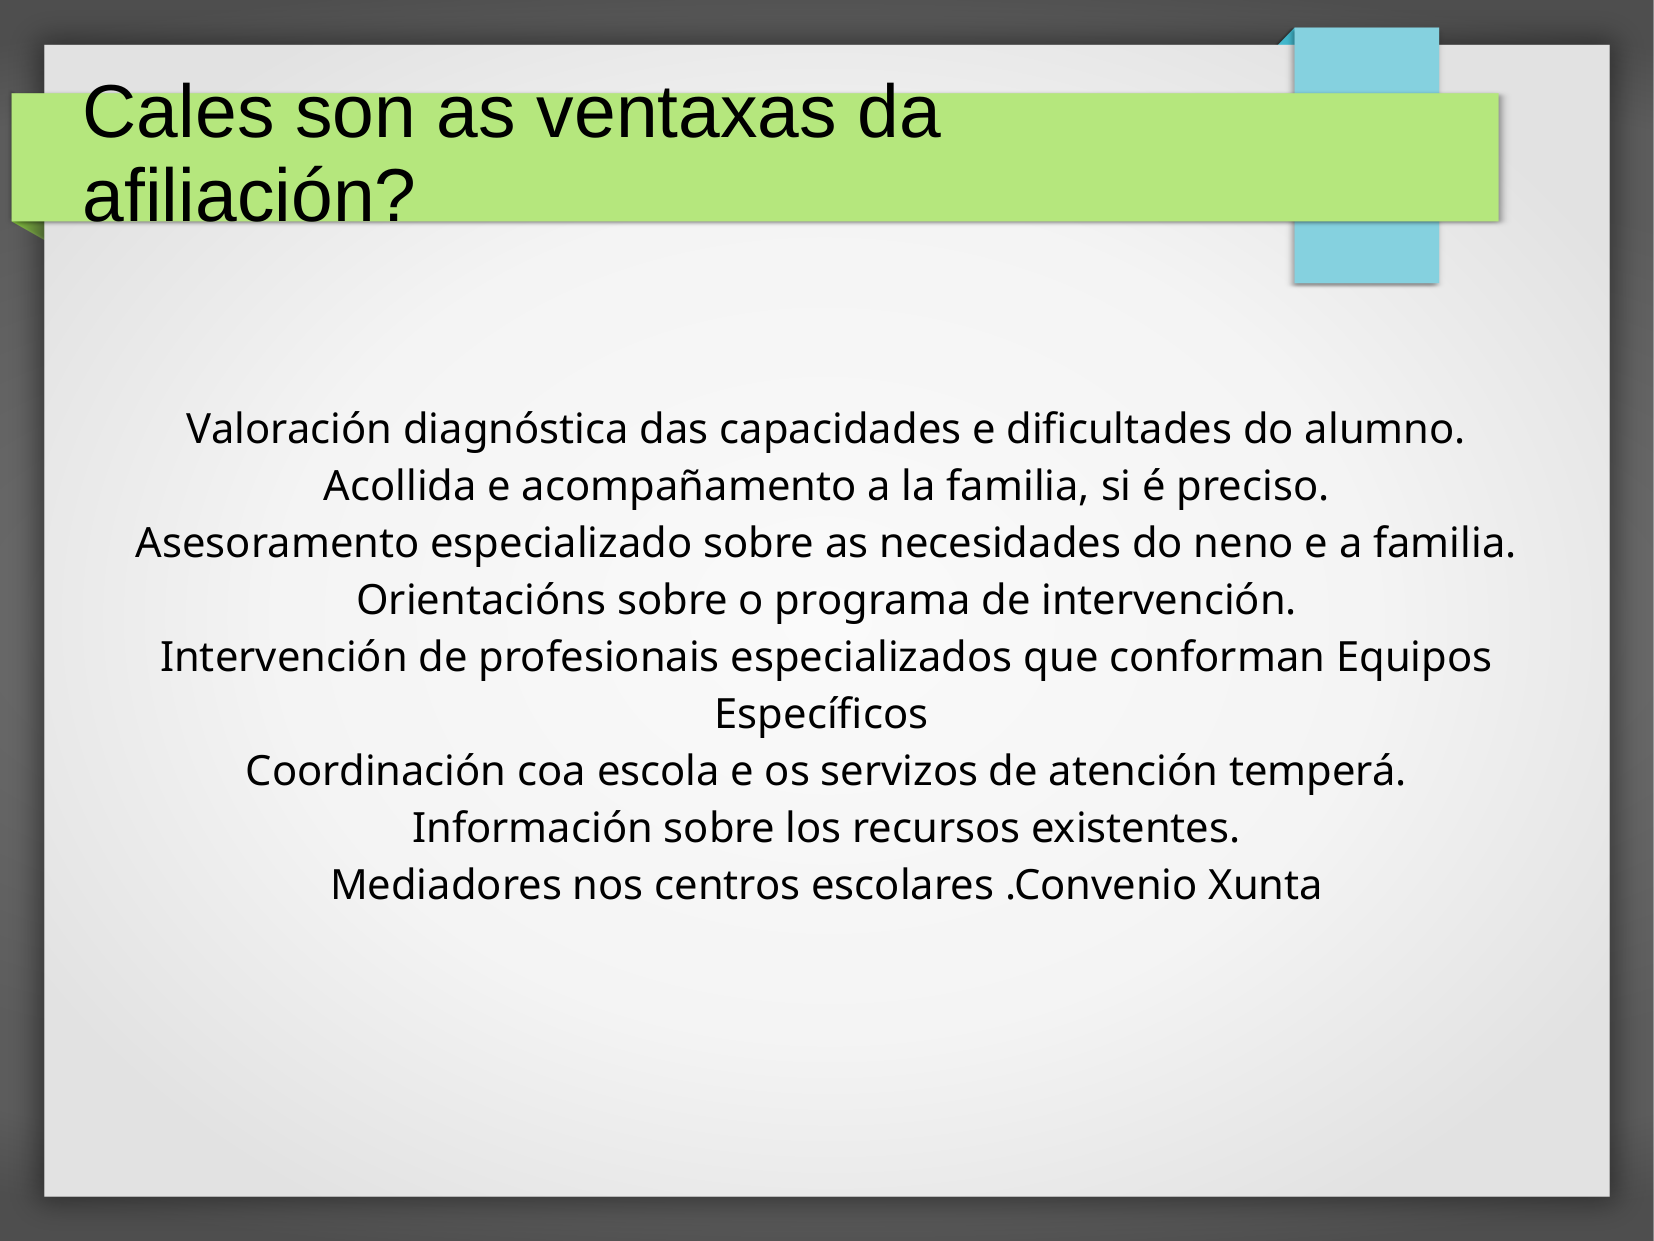

# Cales son as ventaxas da afiliación?
Valoración diagnóstica das capacidades e dificultades do alumno.
Acollida e acompañamento a la familia, si é preciso.
Asesoramento especializado sobre as necesidades do neno e a familia.
Orientacións sobre o programa de intervención.
Intervención de profesionais especializados que conforman Equipos Específicos
Coordinación coa escola e os servizos de atención temperá.
Información sobre los recursos existentes.
Mediadores nos centros escolares .Convenio Xunta